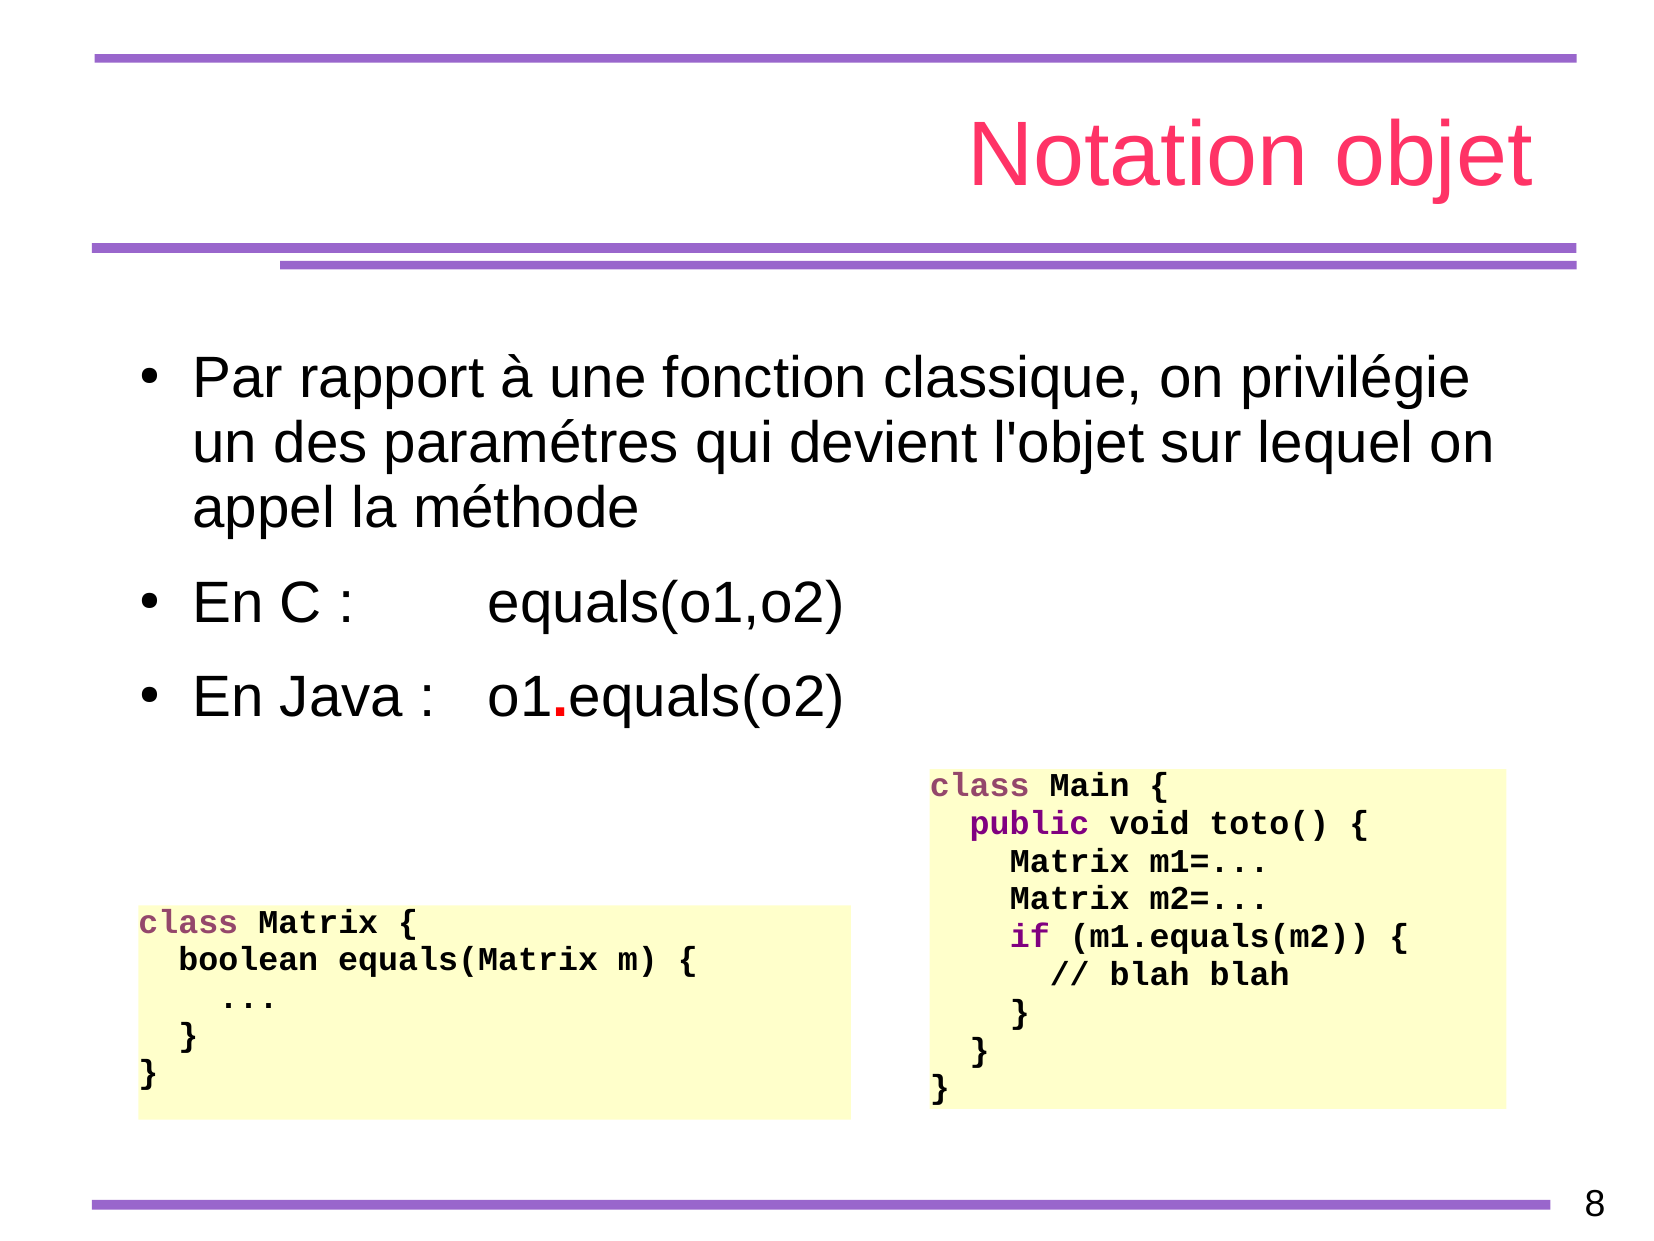

# Notation objet
Par rapport à une fonction classique, on privilégie un des paramétres qui devient l'objet sur lequel on appel la méthode
En C :		equals(o1,o2)
En Java :	o1.equals(o2)
class Main {
 public void toto() {
 Matrix m1=...
 Matrix m2=...
 if (m1.equals(m2)) {
 // blah blah
 }
 }
}
class Matrix {
 boolean equals(Matrix m) {
 ...
 }
}